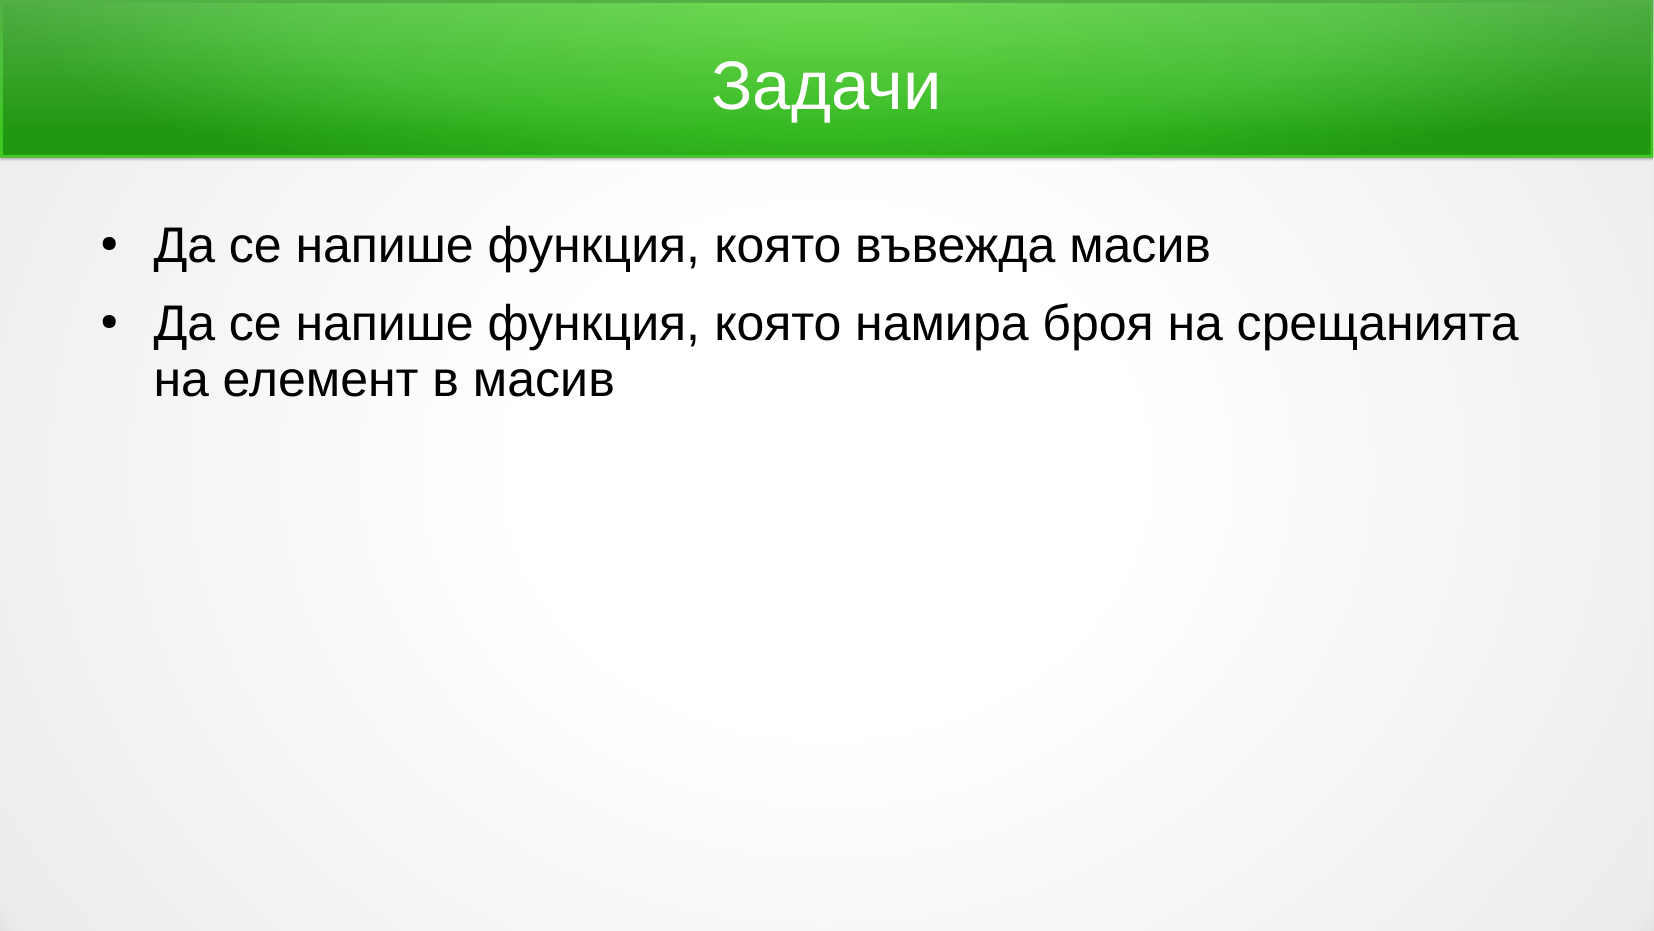

# Задачи
Да се напише функция, която въвежда масив
Да се напише функция, която намира броя на срещанията на елемент в масив